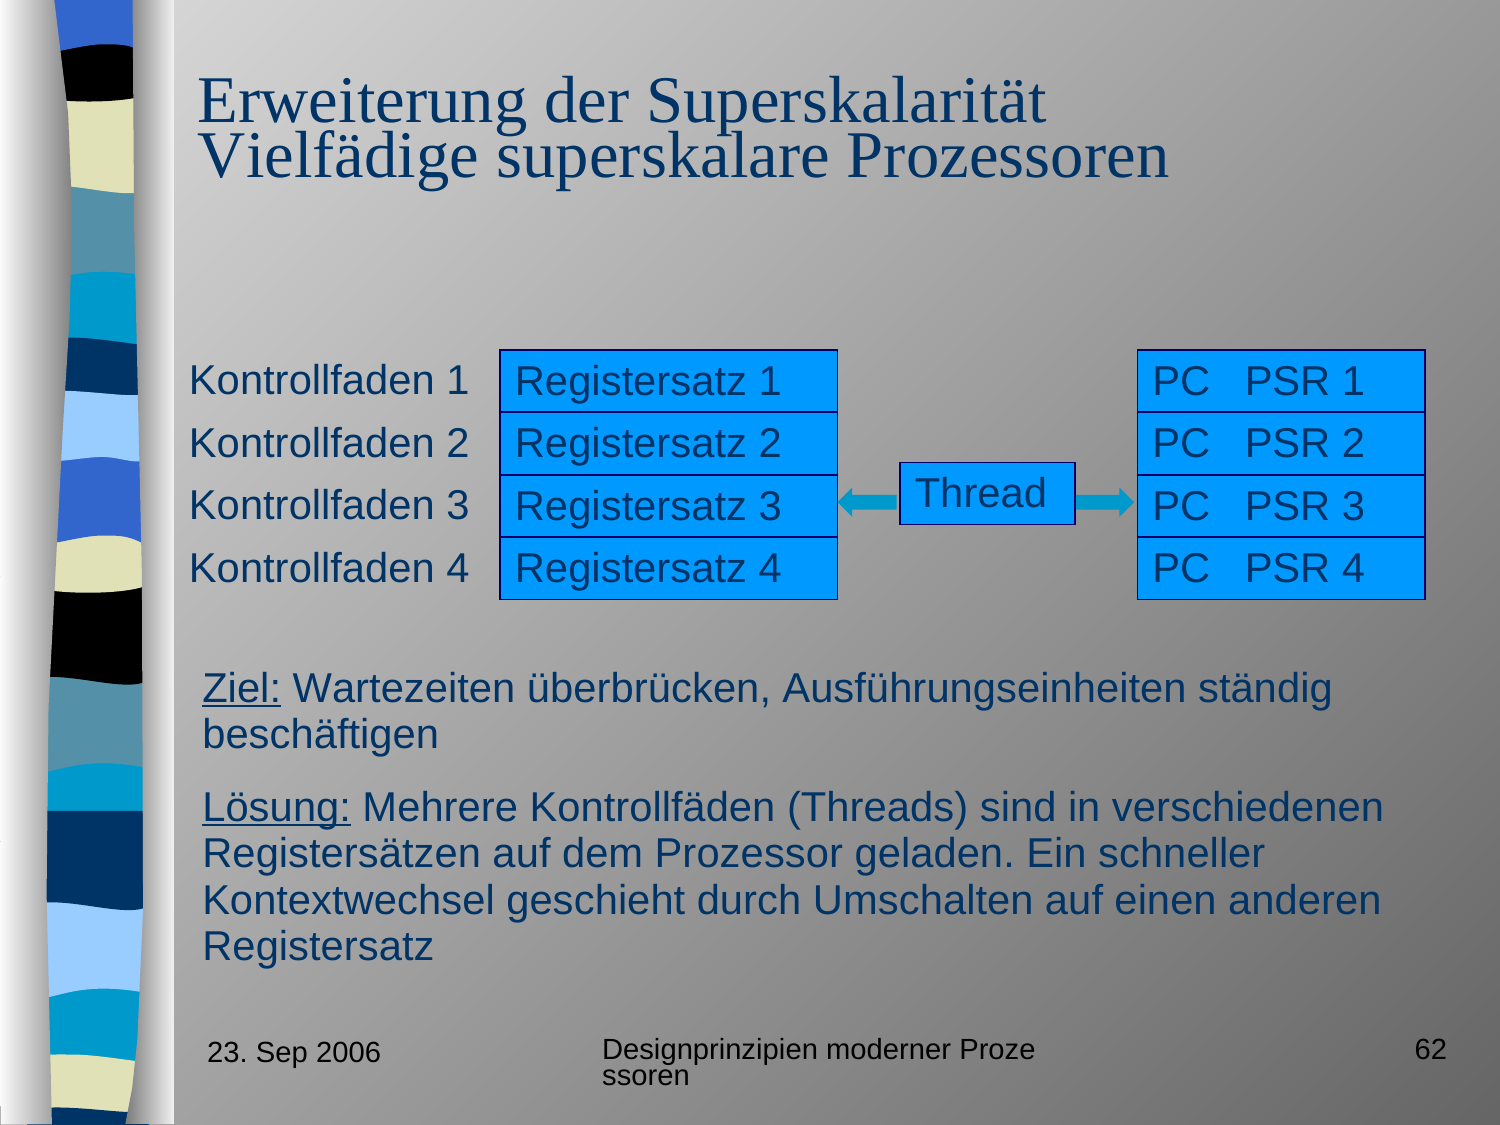

# Erweiterung der Superskalarität Vielfädige superskalare Prozessoren
Registersatz 1
PC PSR 1
Kontrollfaden 1
Registersatz 2
PC PSR 2
Kontrollfaden 2
Thread
Registersatz 3
PC PSR 3
Kontrollfaden 3
Registersatz 4
PC PSR 4
Kontrollfaden 4
Ziel: Wartezeiten überbrücken, Ausführungseinheiten ständig beschäftigen
Lösung: Mehrere Kontrollfäden (Threads) sind in verschiedenen Registersätzen auf dem Prozessor geladen. Ein schneller Kontextwechsel geschieht durch Umschalten auf einen anderen Registersatz
Designprinzipien moderner Prozessoren
62